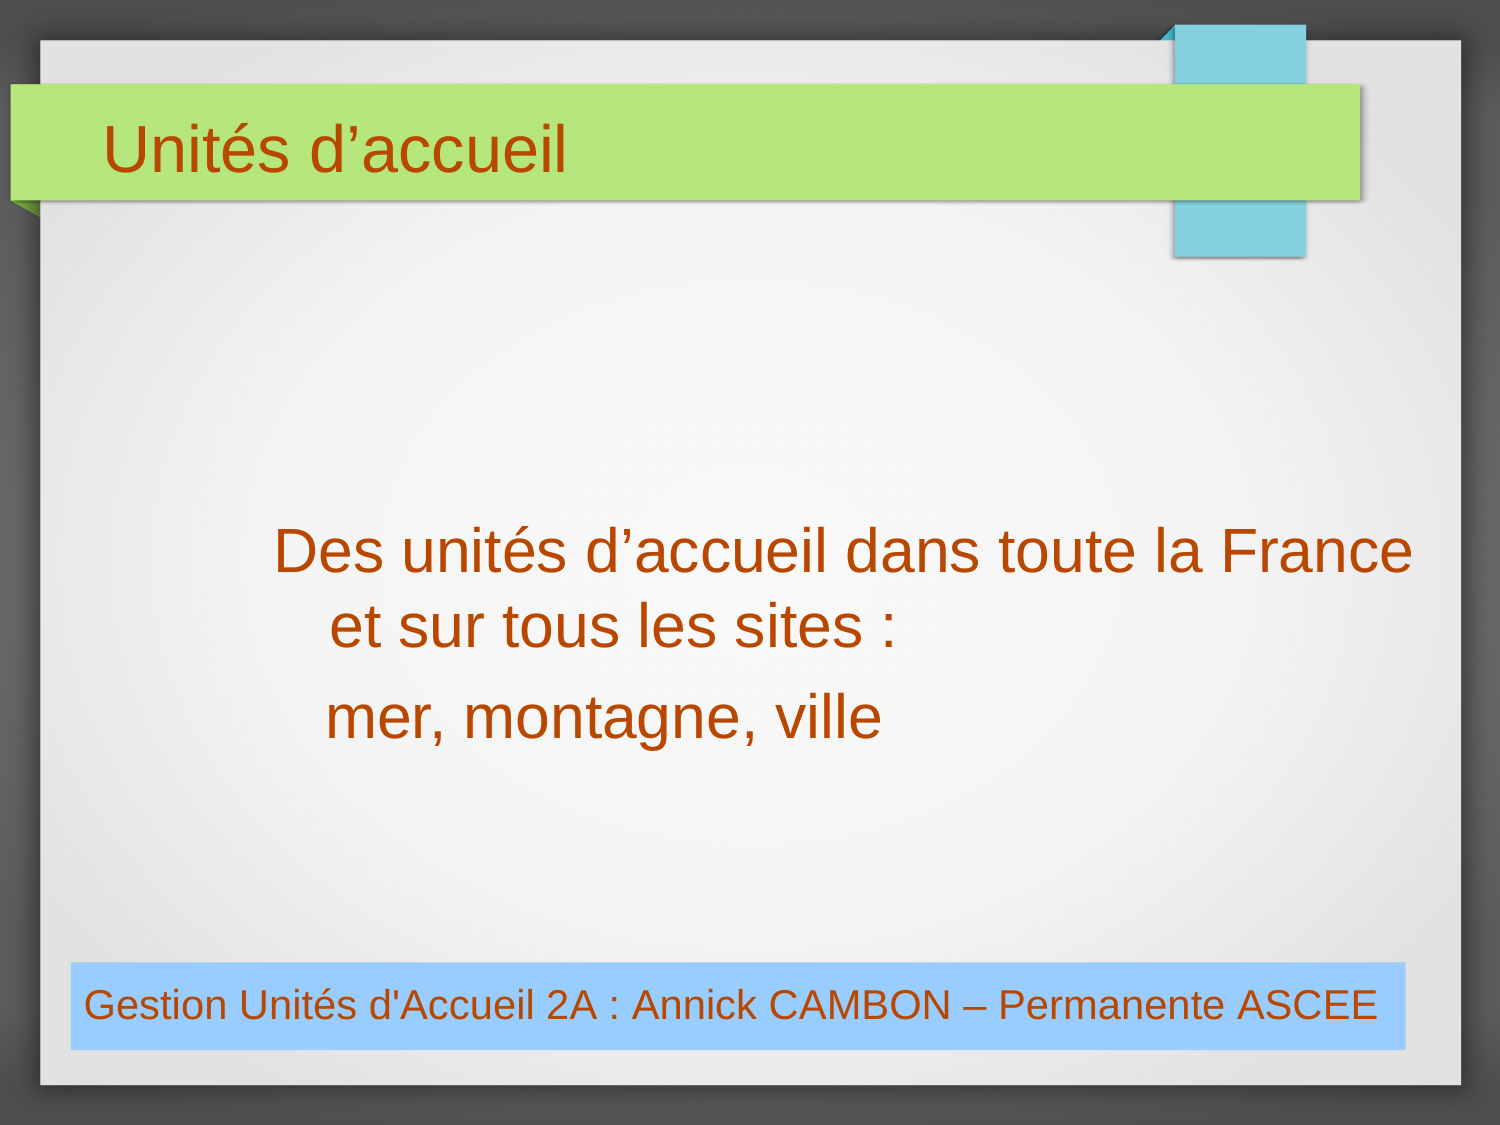

# Unités d’accueil
Des unités d’accueil dans toute la France et sur tous les sites :
 mer, montagne, ville
Gestion Unités d'Accueil 2A : Annick CAMBON – Permanente ASCEE